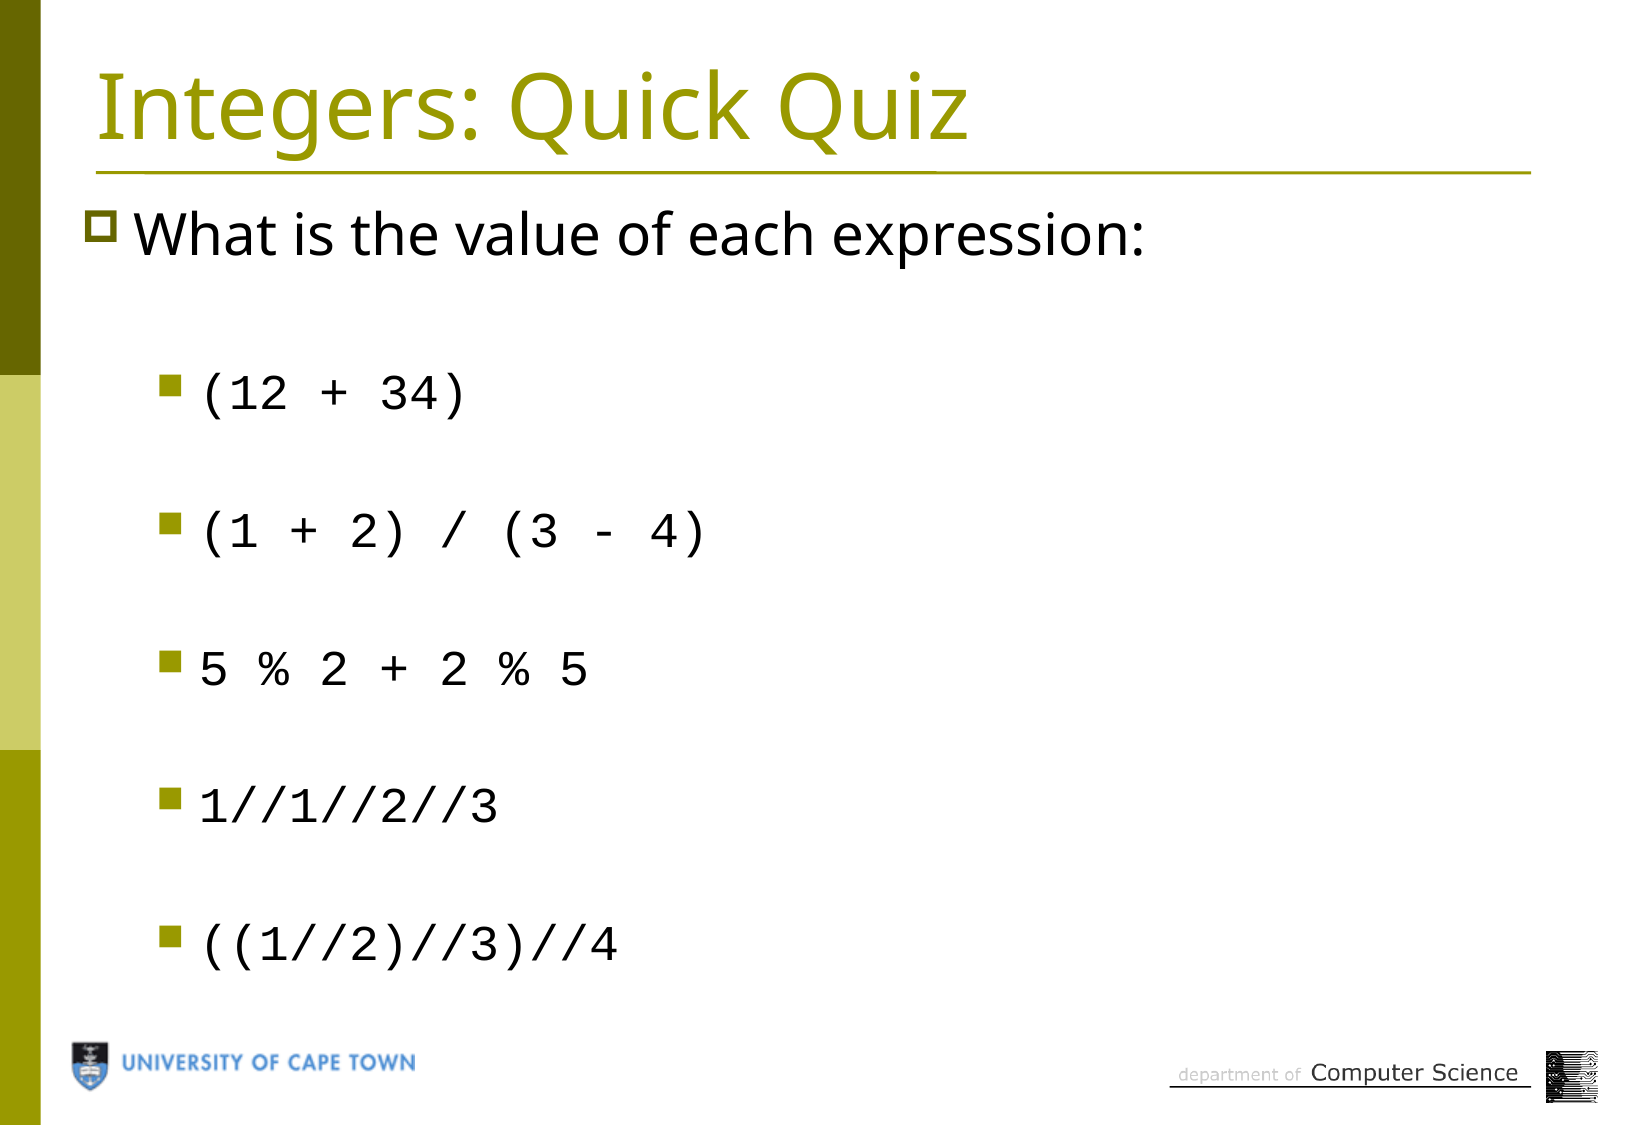

# Integers: Quick Quiz
What is the value of each expression:
(12 + 34)‏
(1 + 2) / (3 - 4)‏
5 % 2 + 2 % 5
1//1//2//3
((1//2)//3)//4